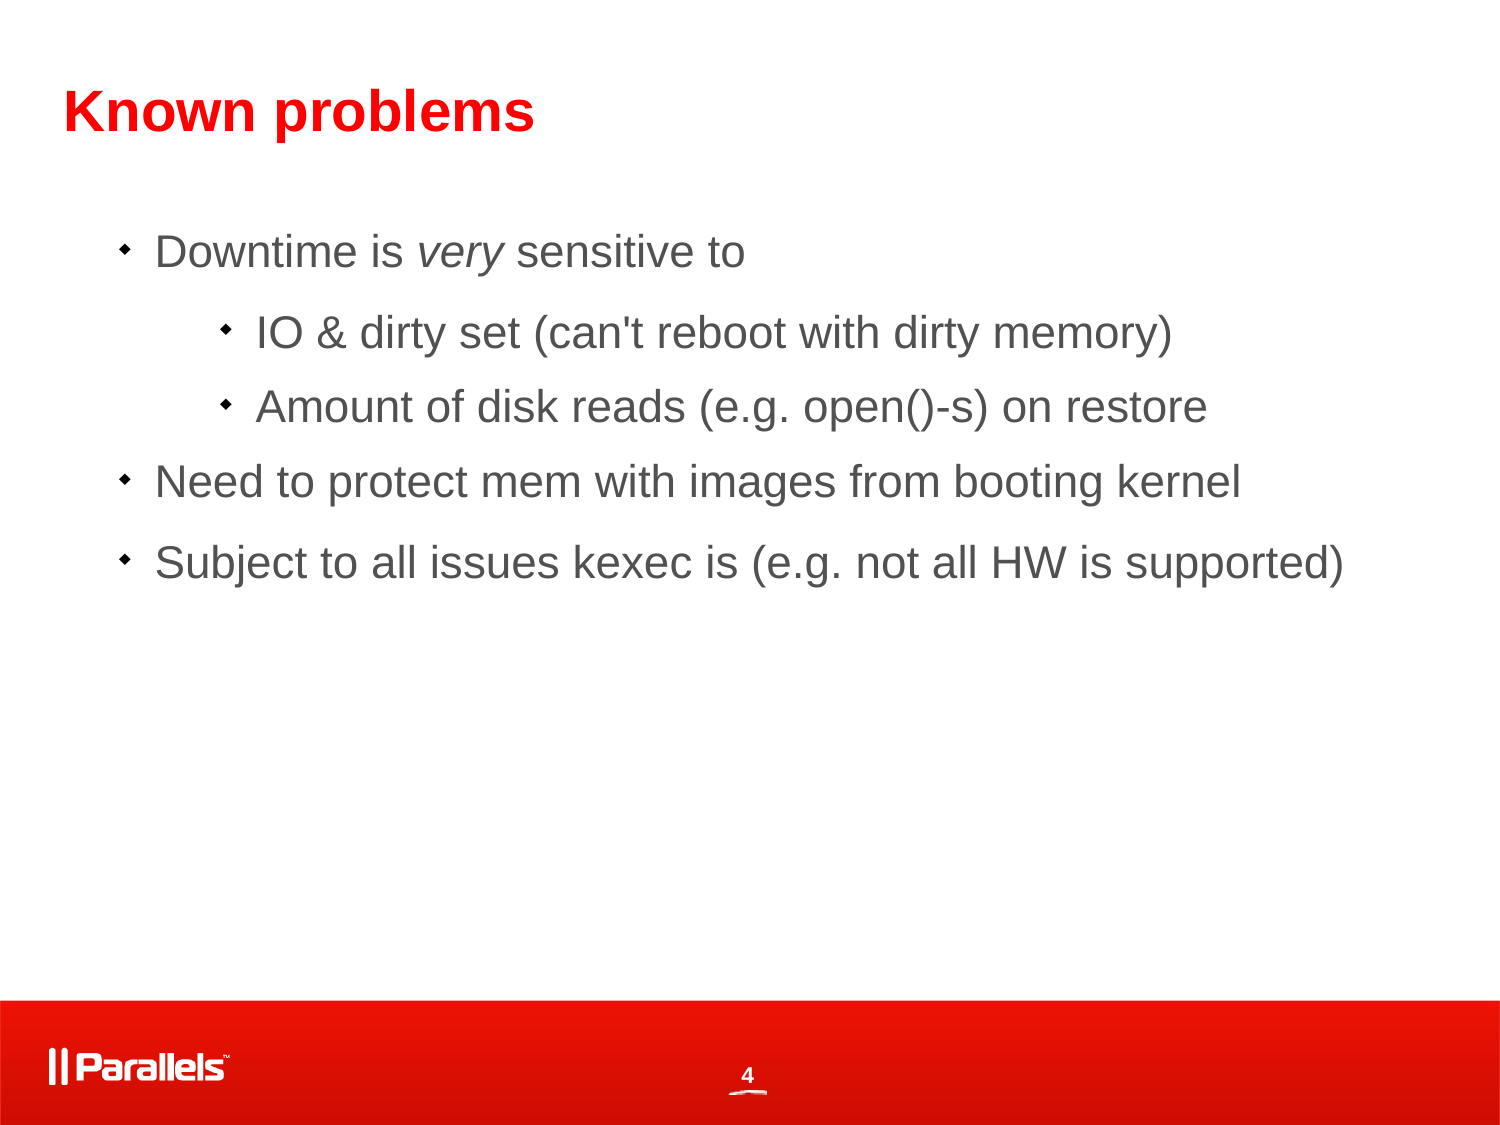

# Known problems
Downtime is very sensitive to
IO & dirty set (can't reboot with dirty memory)
Amount of disk reads (e.g. open()-s) on restore
Need to protect mem with images from booting kernel
Subject to all issues kexec is (e.g. not all HW is supported)